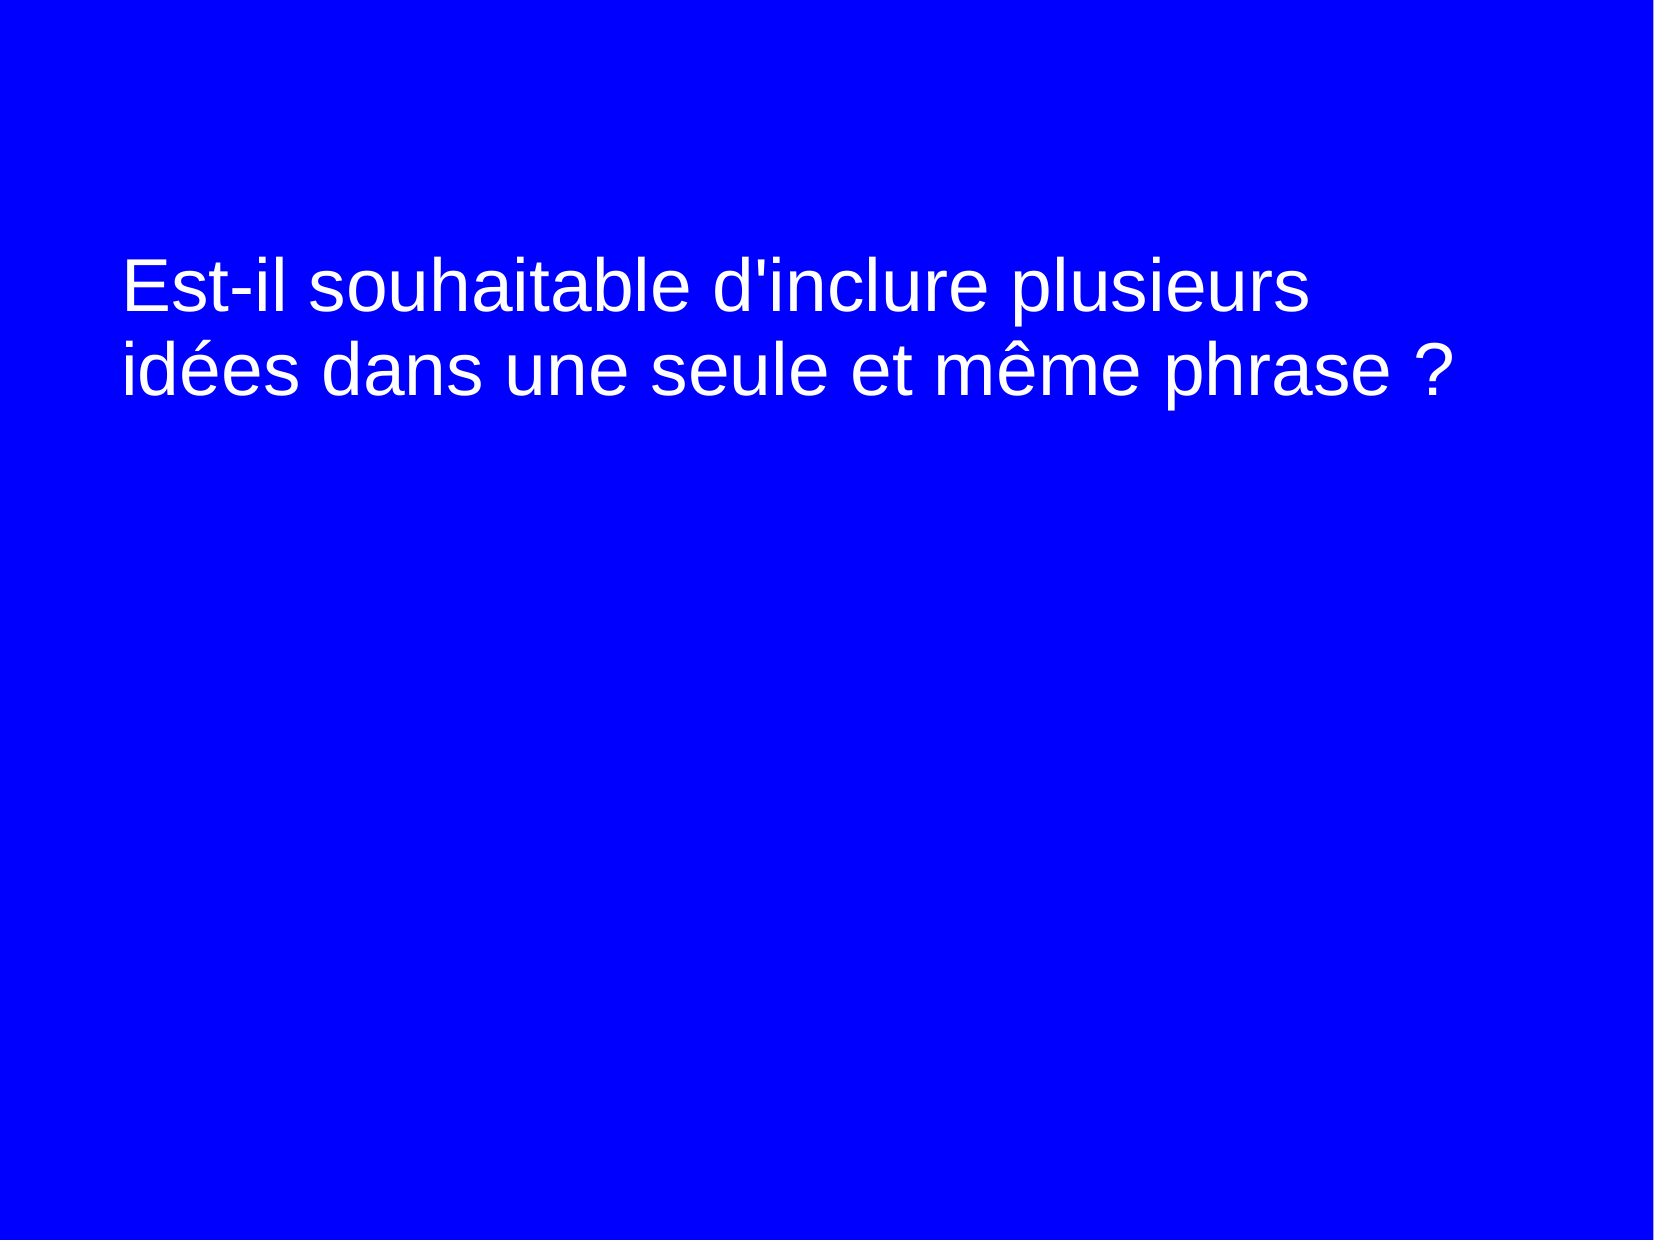

Est-il souhaitable d'inclure plusieurs idées dans une seule et même phrase ?